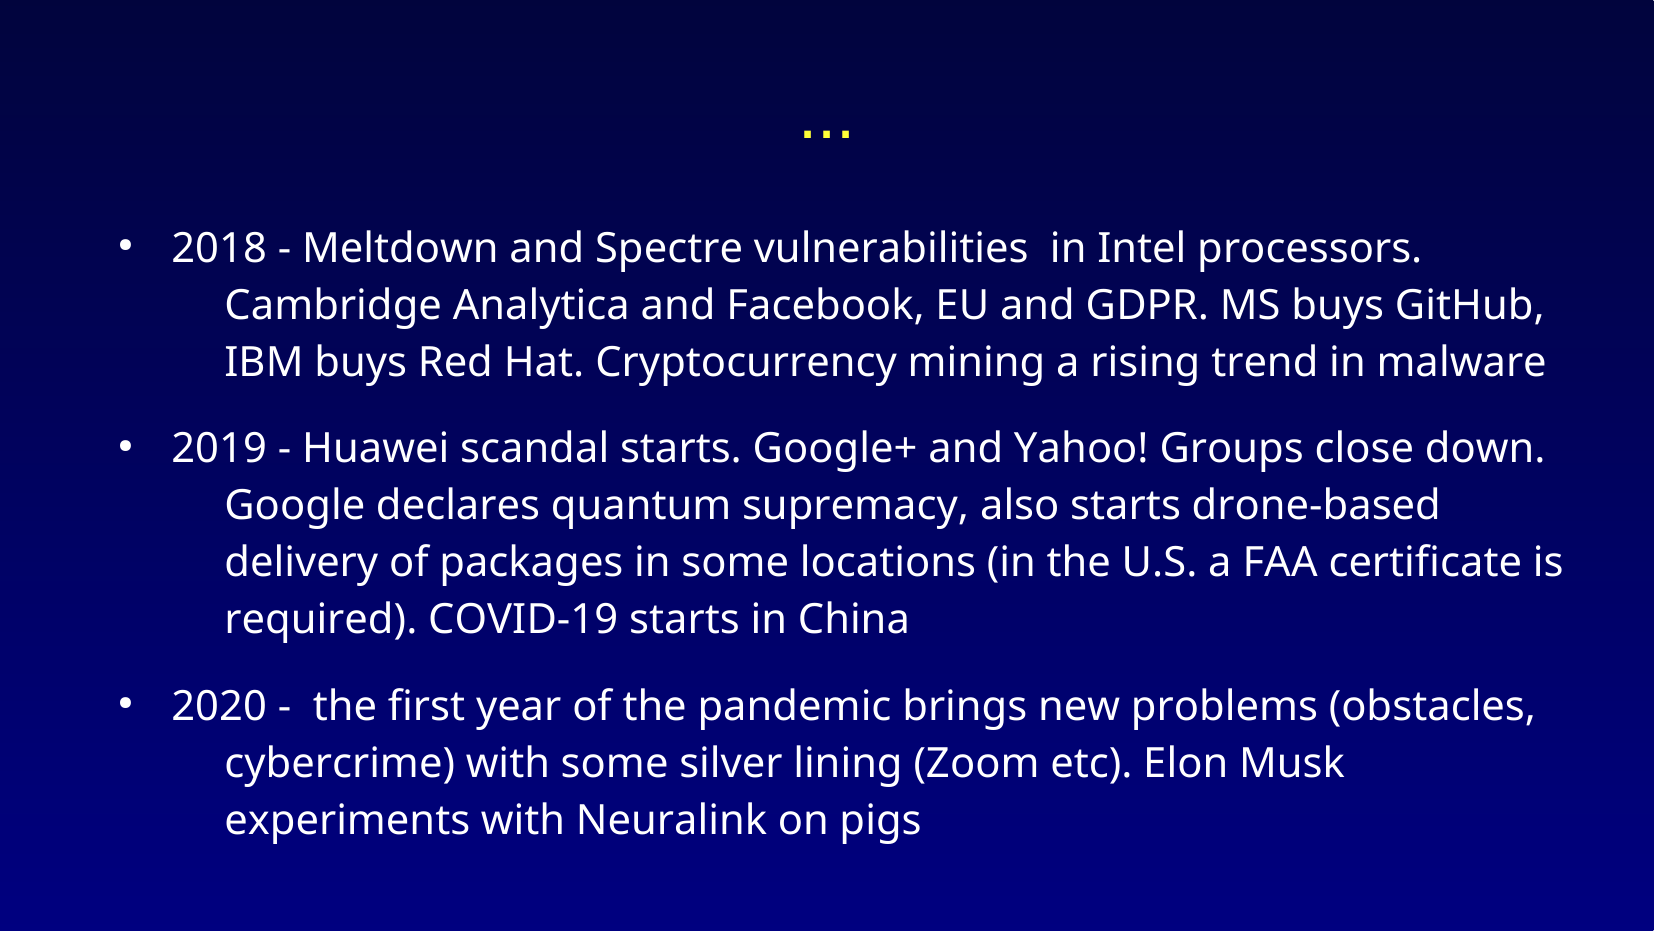

# ...
2018 - Meltdown and Spectre vulnerabilities in Intel processors. Cambridge Analytica and Facebook, EU and GDPR. MS buys GitHub, IBM buys Red Hat. Cryptocurrency mining a rising trend in malware
2019 - Huawei scandal starts. Google+ and Yahoo! Groups close down. Google declares quantum supremacy, also starts drone-based delivery of packages in some locations (in the U.S. a FAA certificate is required). COVID-19 starts in China
2020 - the first year of the pandemic brings new problems (obstacles, cybercrime) with some silver lining (Zoom etc). Elon Musk experiments with Neuralink on pigs